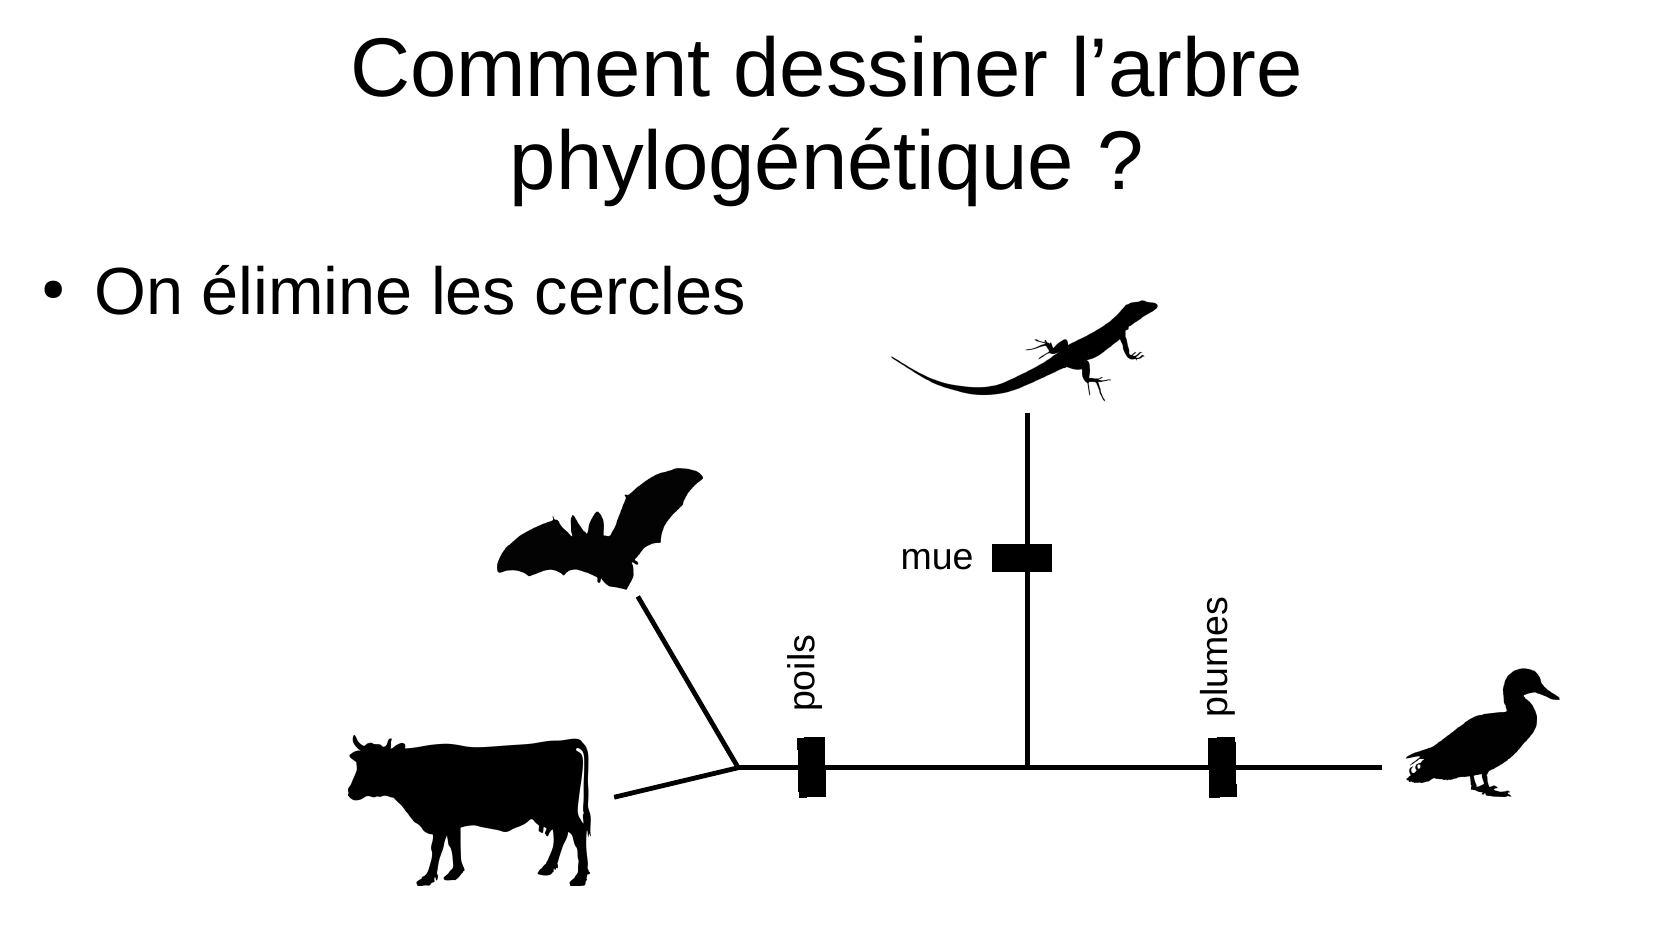

# Comment dessiner l’arbre phylogénétique ?
On élimine les cercles
mue
plumes
poils